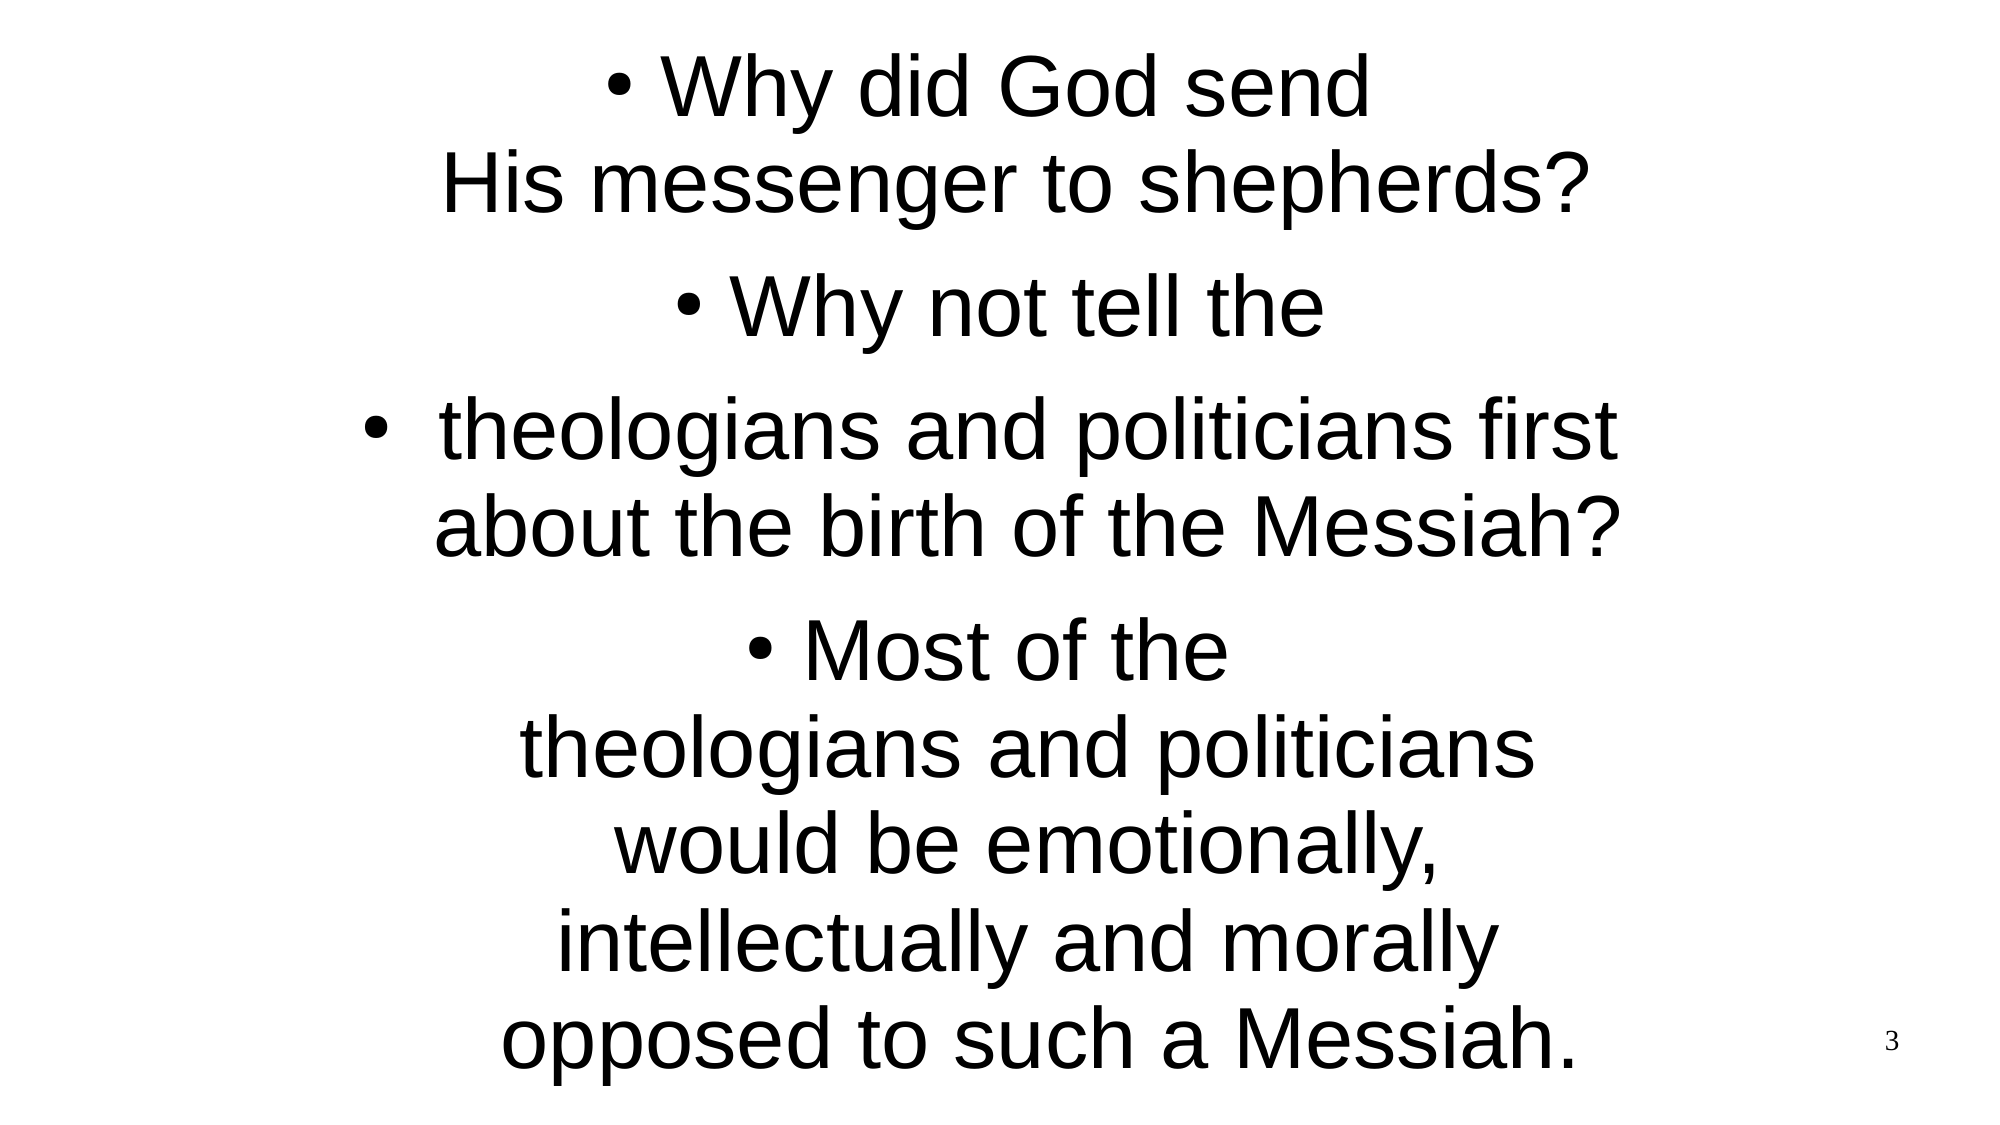

# Why did God send His messenger to shepherds?
Why not tell the
 theologians and politicians first
about the birth of the Messiah?
Most of the
theologians and politicians
 would be emotionally,
intellectually and morally
 opposed to such a Messiah.
3